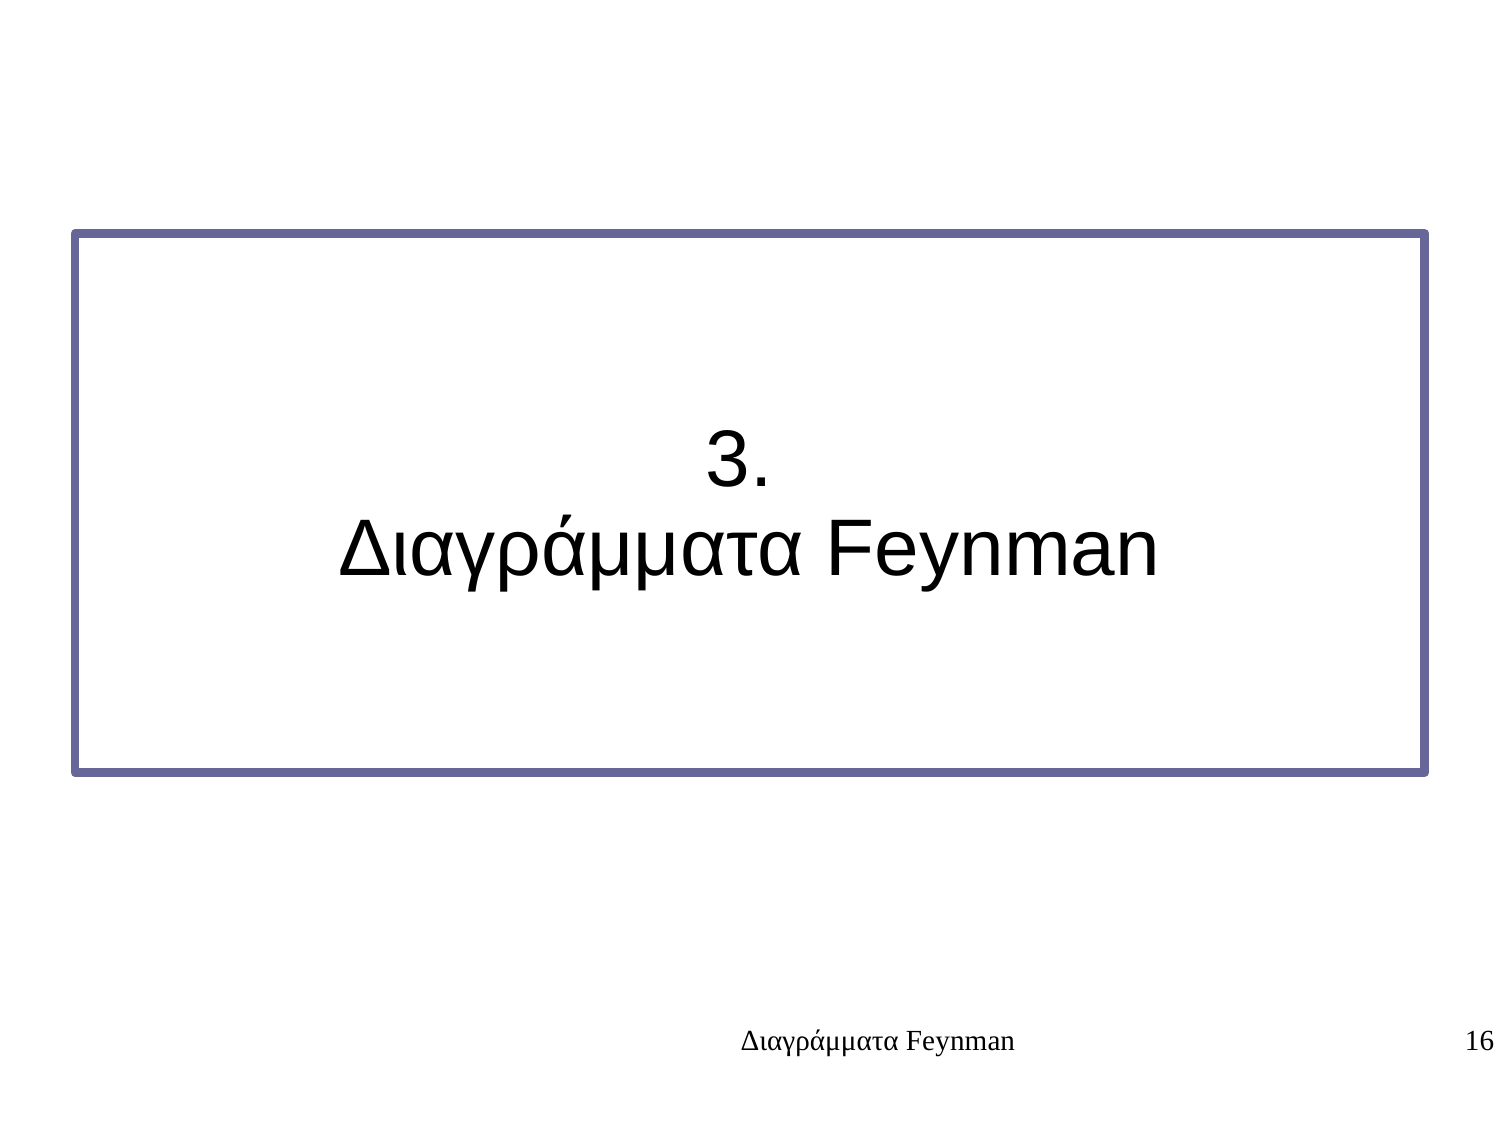

# 3. Διαγράμματα Feynman
Διαγράμματα Feynman
16